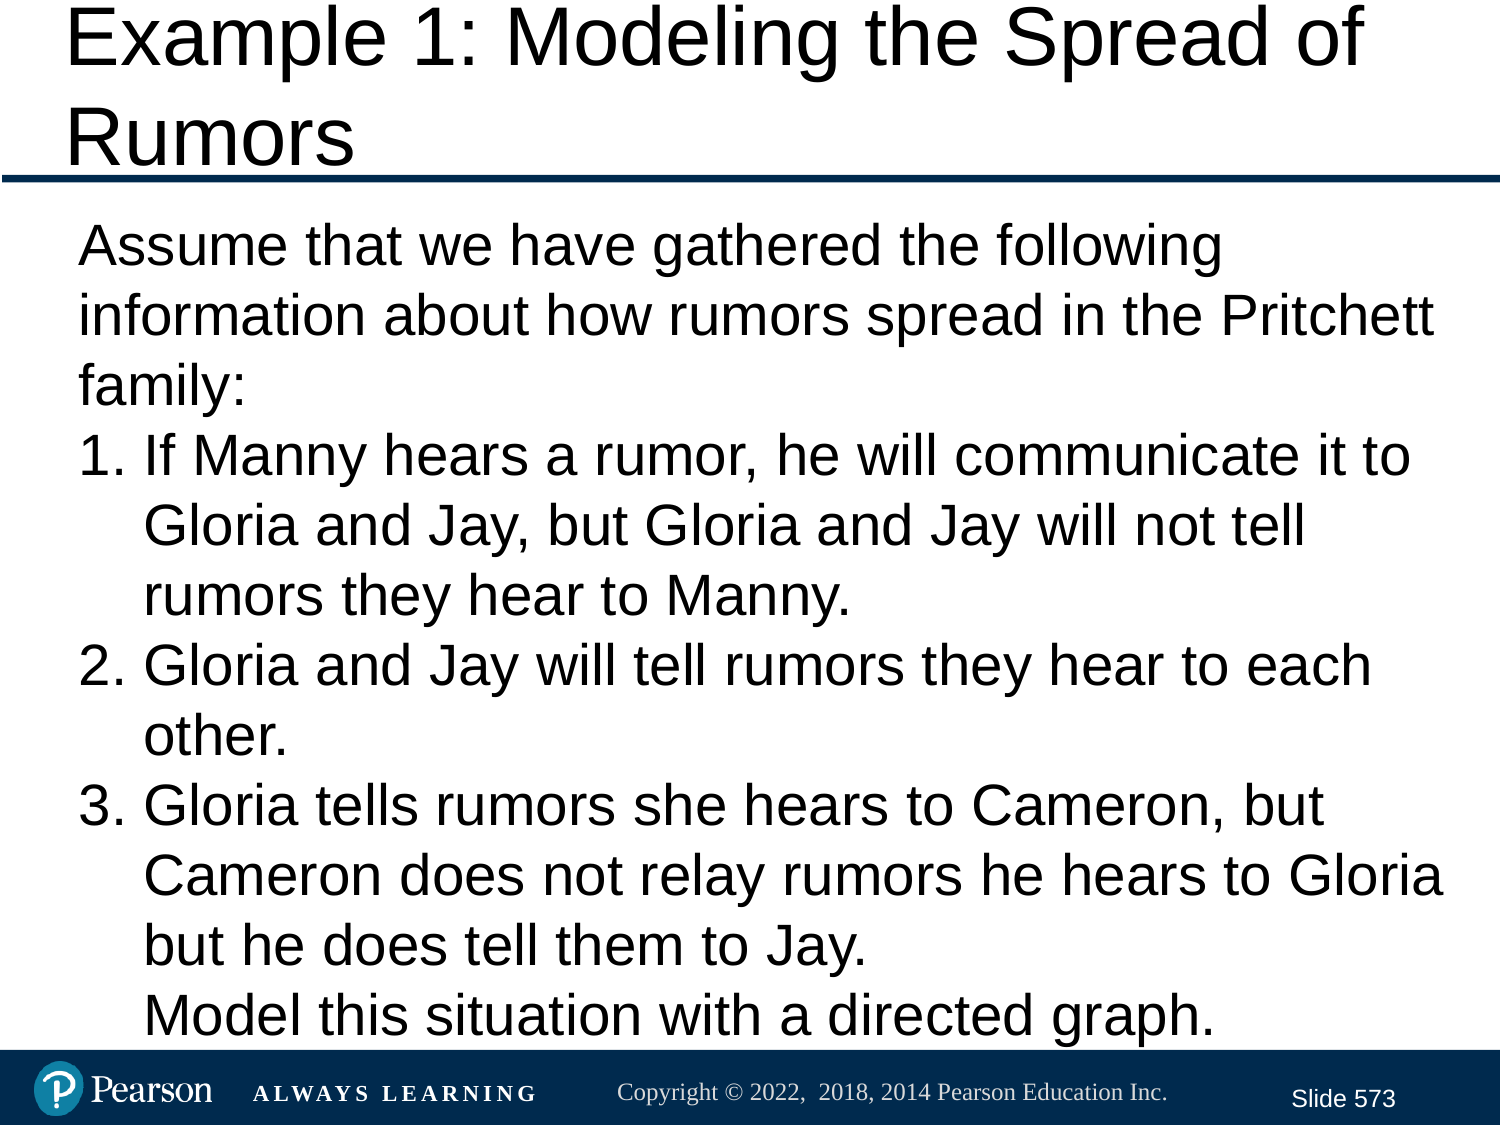

Example 1: Modeling the Spread of Rumors
Assume that we have gathered the following information about how rumors spread in the Pritchett family:
1. If Manny hears a rumor, he will communicate it to Gloria and Jay, but Gloria and Jay will not tell rumors they hear to Manny.
2. Gloria and Jay will tell rumors they hear to each other.
3. Gloria tells rumors she hears to Cameron, but Cameron does not relay rumors he hears to Gloria but he does tell them to Jay.
	Model this situation with a directed graph.